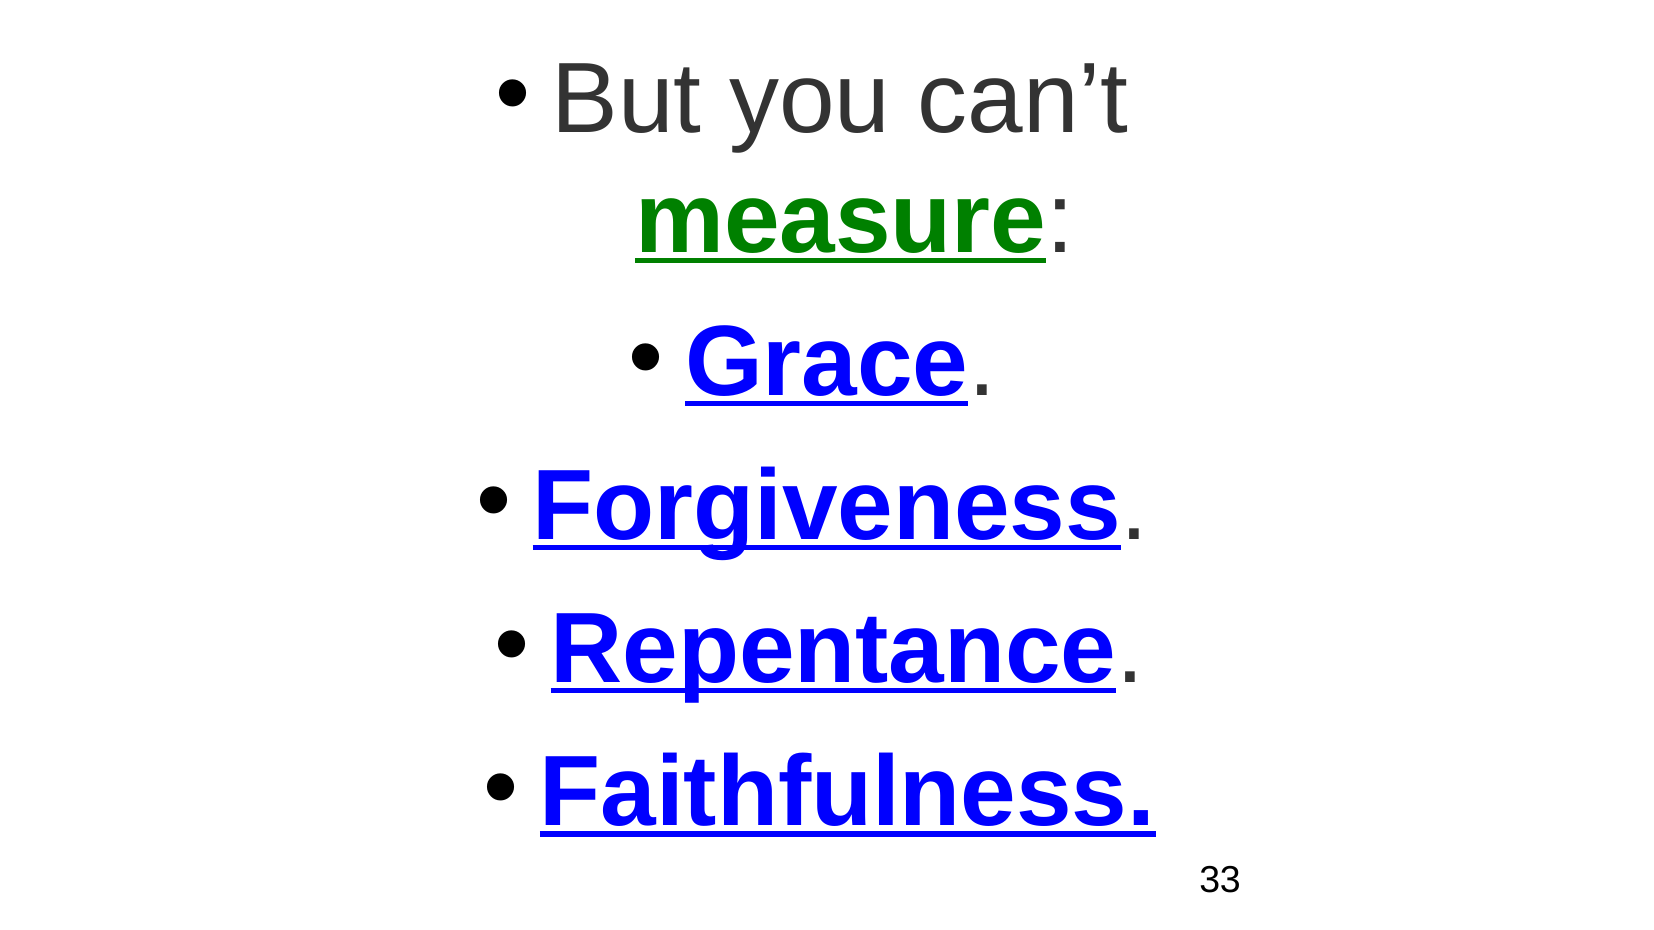

# But you can’t measure:
Grace.
Forgiveness.
Repentance.
Faithfulness.
33